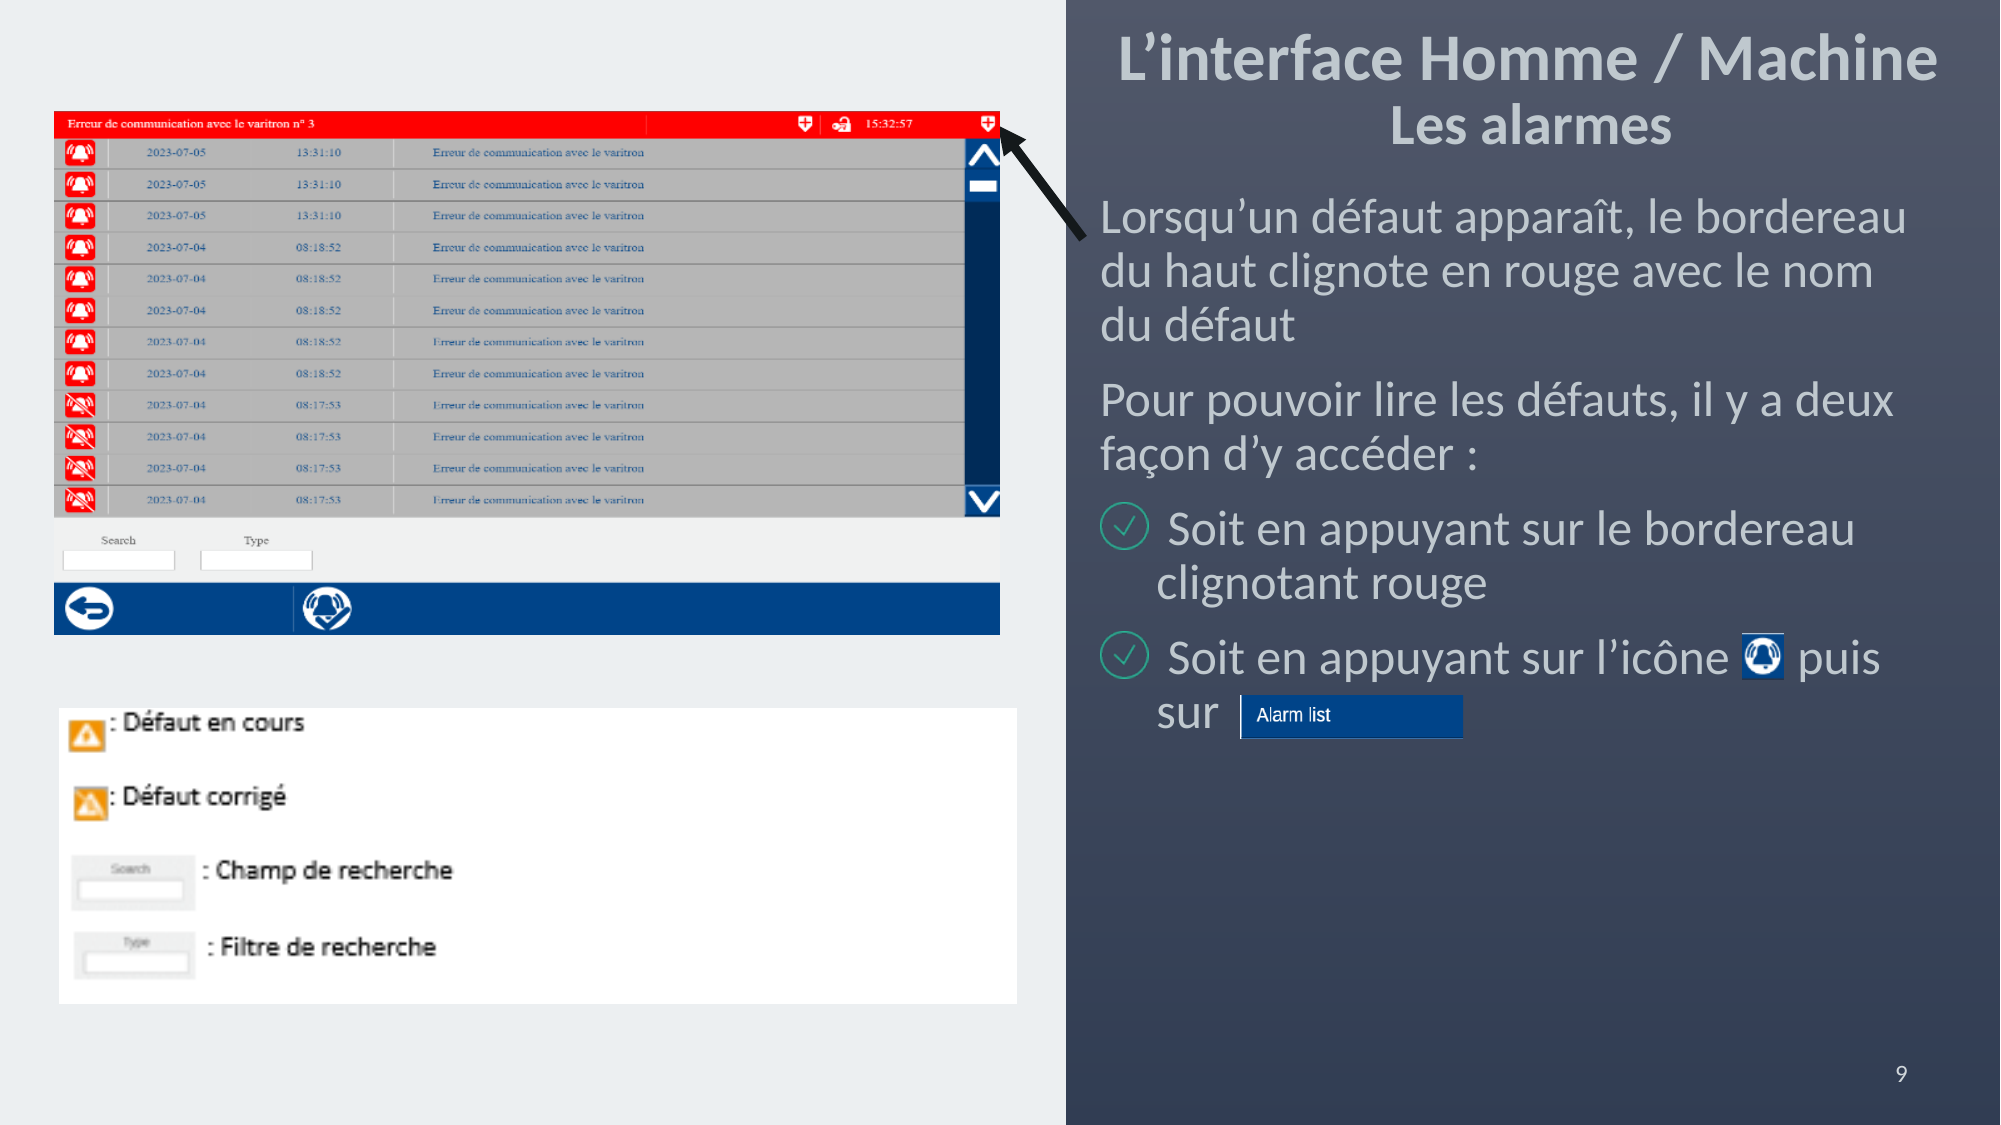

L’interface Homme / Machine
Les alarmes
# Lorsqu’un défaut apparaît, le bordereau du haut clignote en rouge avec le nom du défaut
Pour pouvoir lire les défauts, il y a deux façon d’y accéder :
 Soit en appuyant sur le bordereau clignotant rouge
 Soit en appuyant sur l’icône puis sur
9